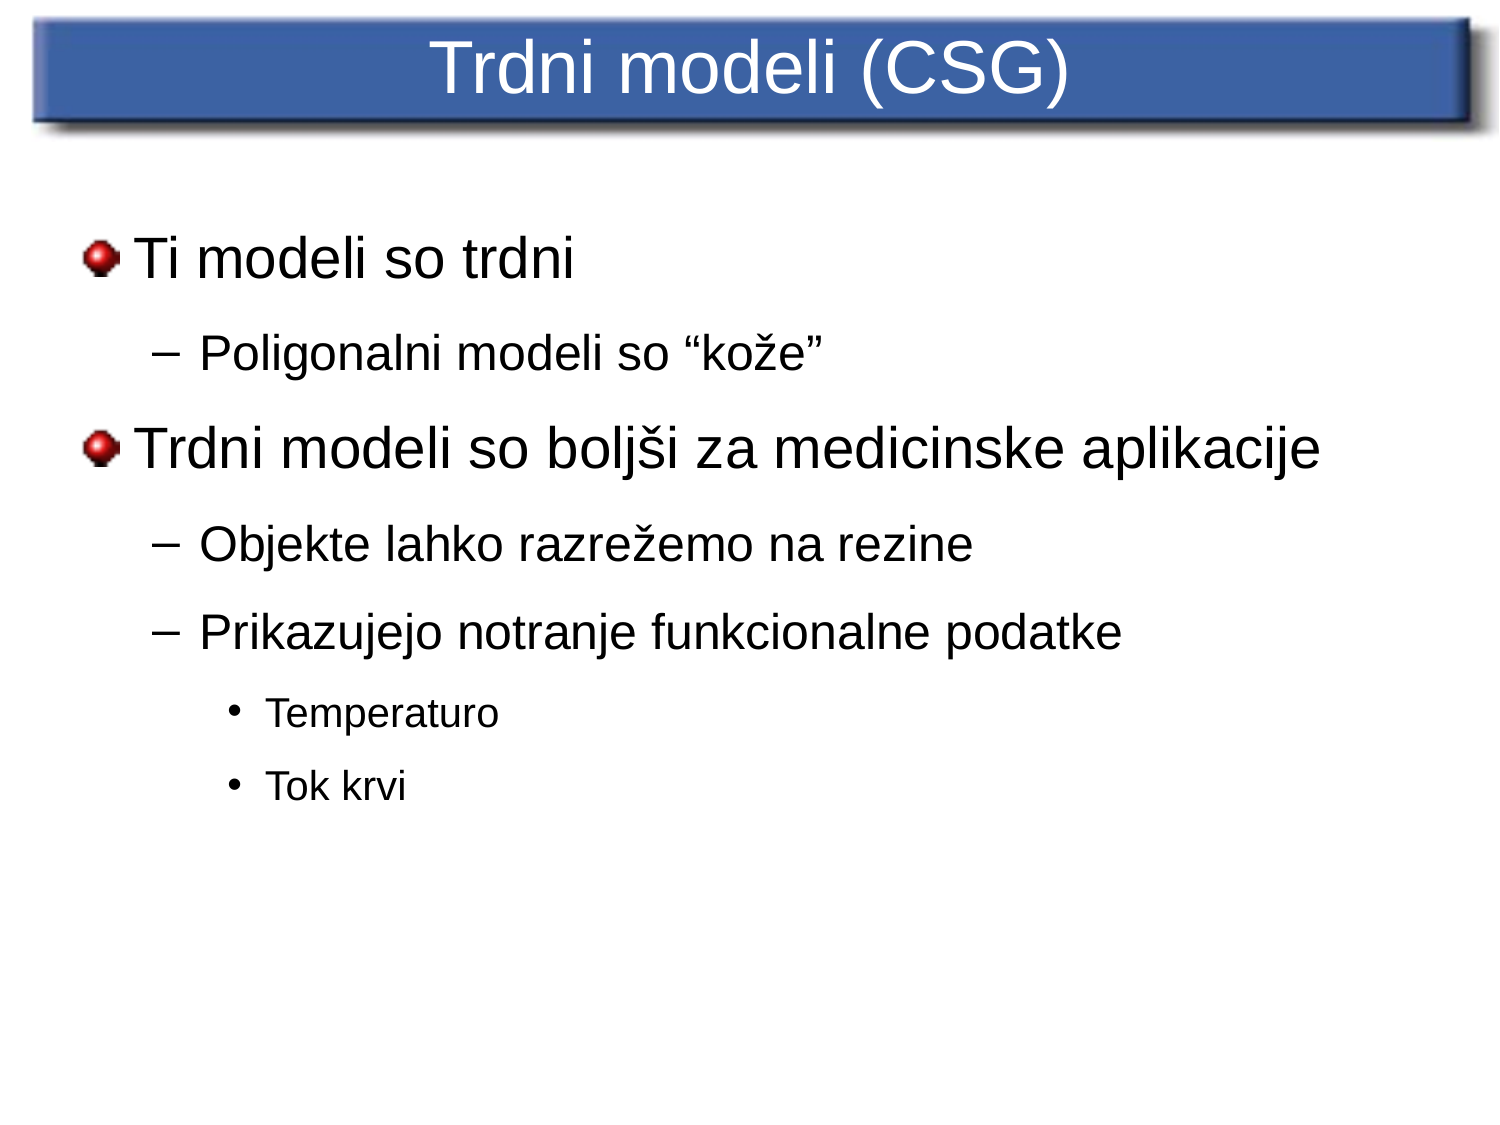

# Trdni modeli (CSG)
Ti modeli so trdni
Poligonalni modeli so “kože”
Trdni modeli so boljši za medicinske aplikacije
Objekte lahko razrežemo na rezine
Prikazujejo notranje funkcionalne podatke
Temperaturo
Tok krvi